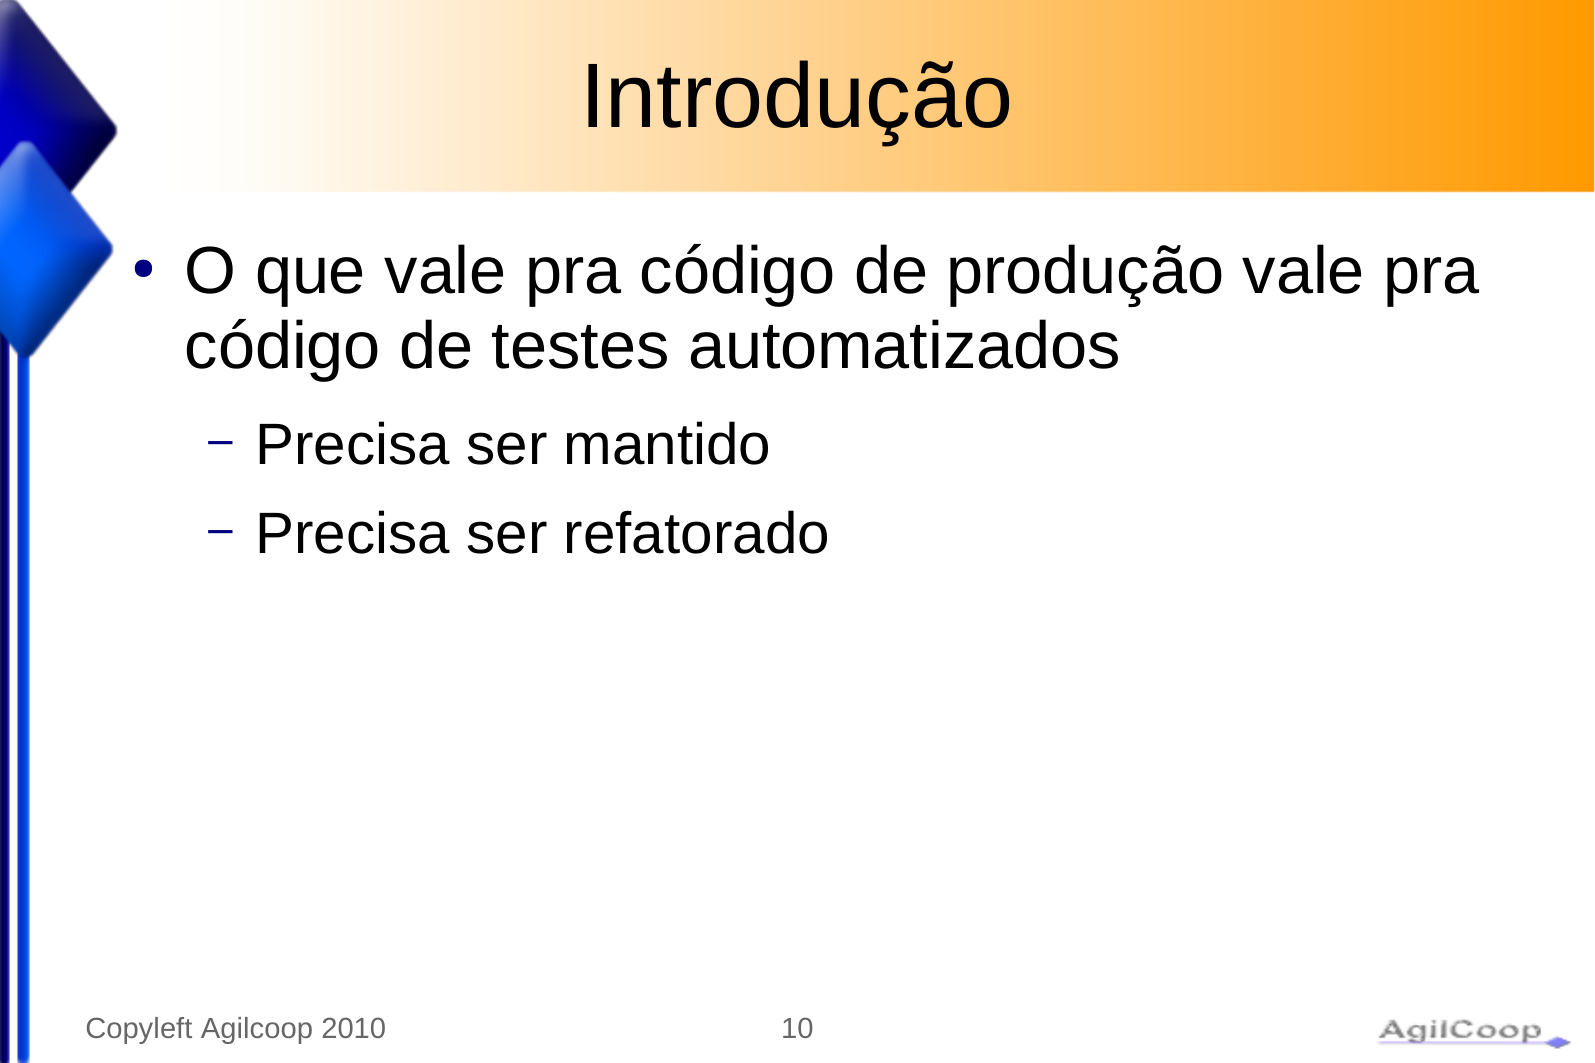

# Introdução
O que vale pra código de produção vale pra código de testes automatizados
Precisa ser mantido
Precisa ser refatorado
Copyleft Agilcoop 2010
10